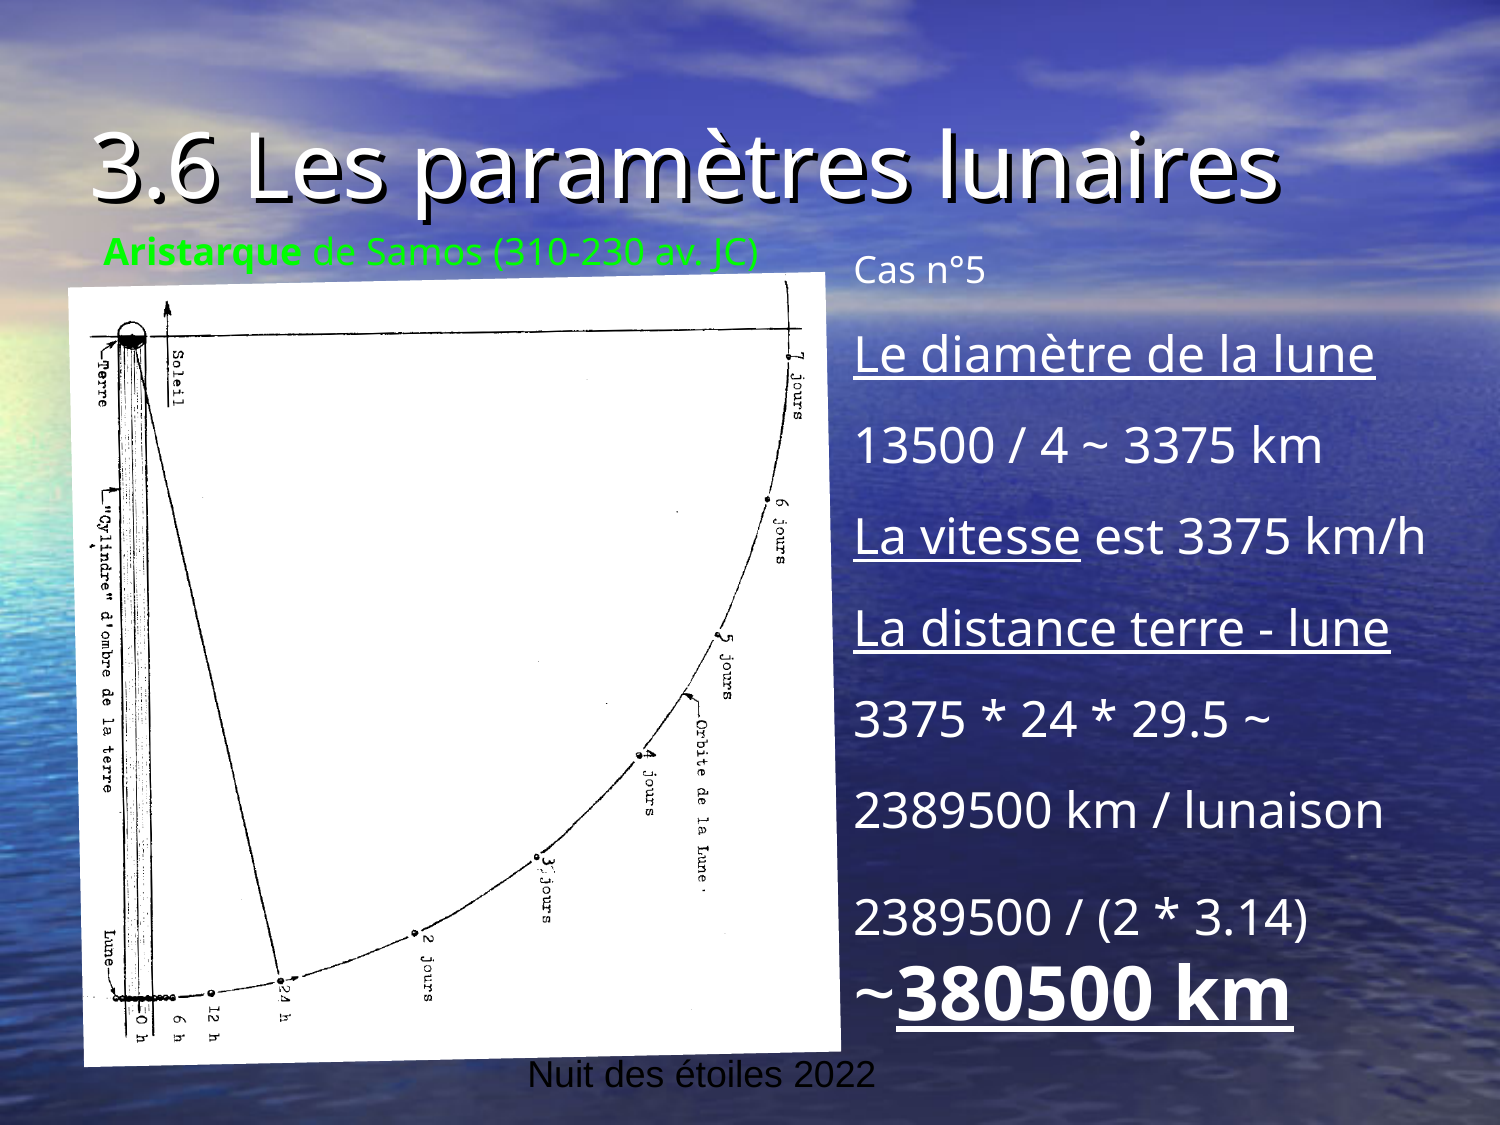

# 3.6 Les paramètres lunaires
Aristarque de Samos (310-230 av. JC)
Cas n°5
Le diamètre de la lune
13500 / 4 ~ 3375 km
La vitesse est 3375 km/h
La distance terre - lune
3375 * 24 * 29.5 ~
2389500 km / lunaison
2389500 / (2 * 3.14) ~380500 km
Nuit des étoiles 2022